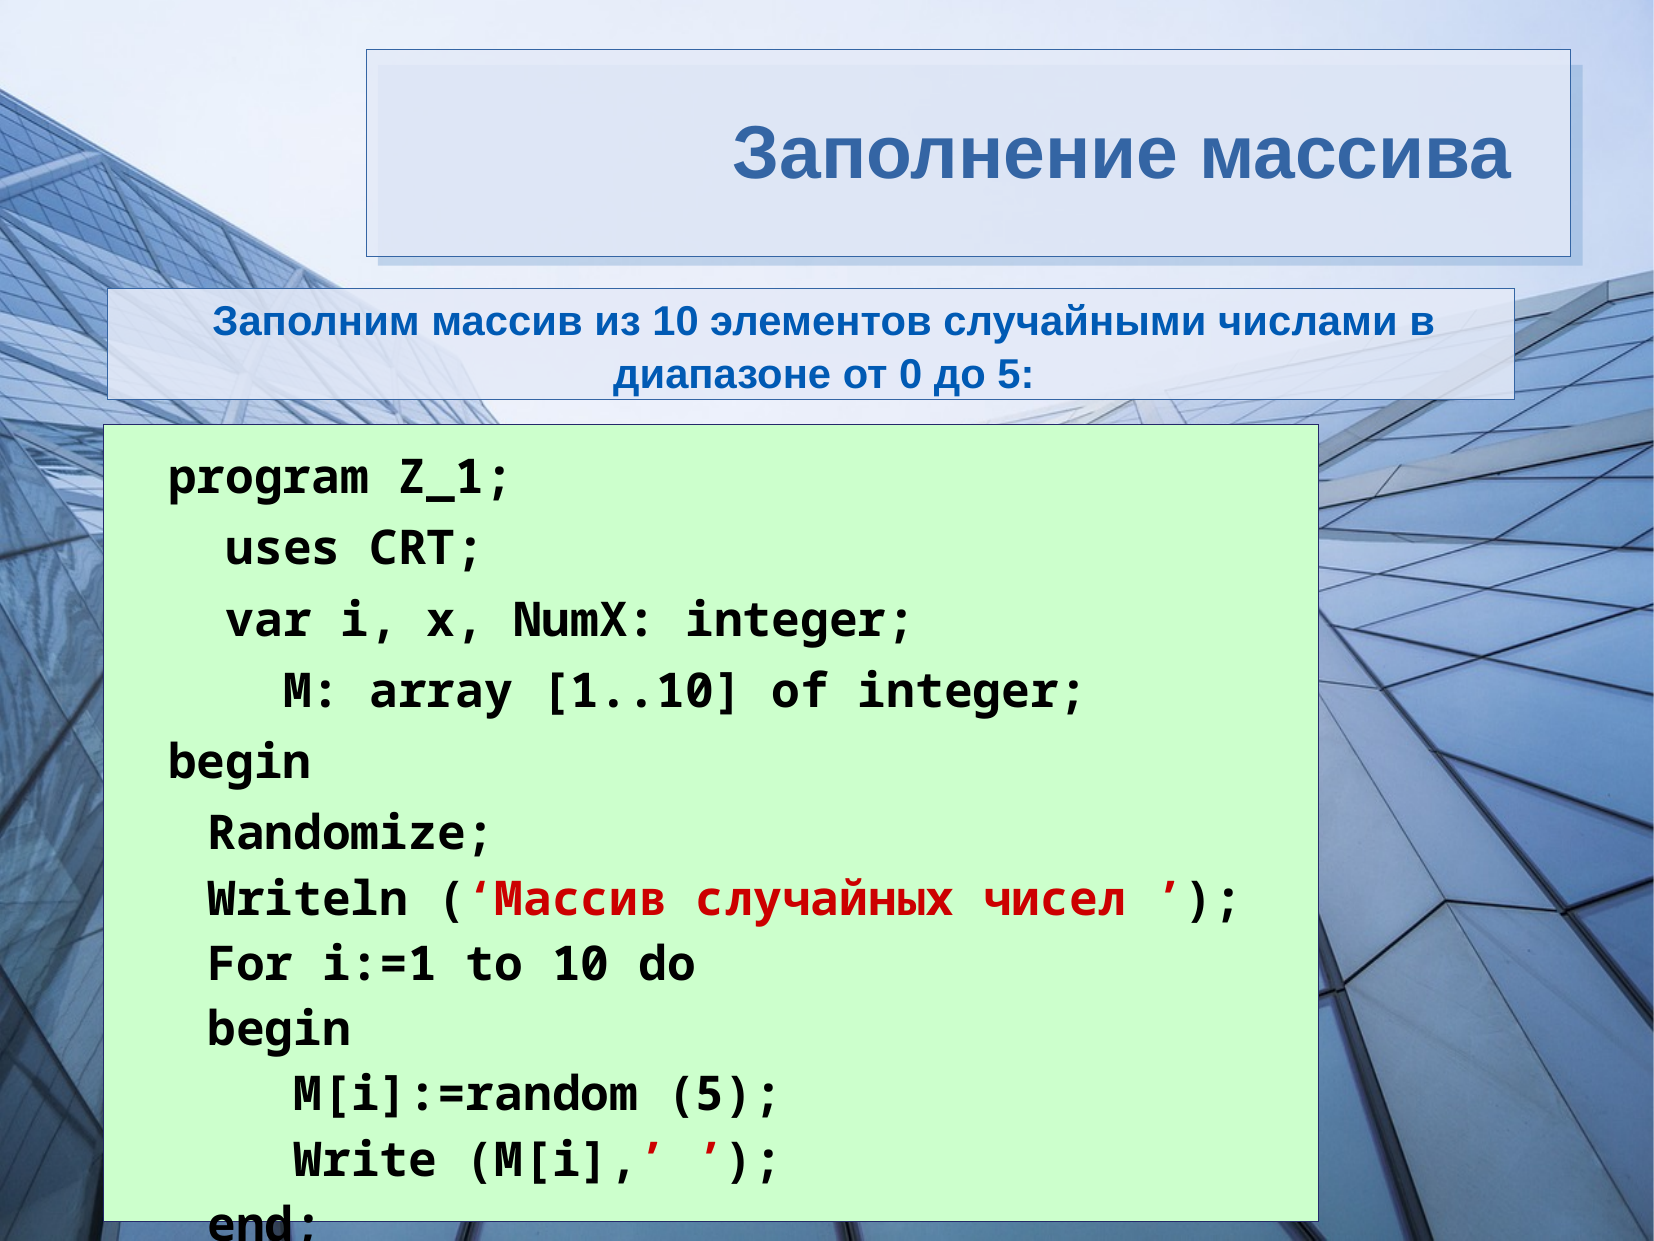

# Заполнение массива
Заполним массив из 10 элементов случайными числами в диапазоне от 0 до 5:
program Z_1;
 uses CRT;
 var i, x, NumX: integer;
 M: array [1..10] of integer;
begin
 Randomize;
 Writeln (‘Массив случайных чисел ’);
 For i:=1 to 10 do
 begin
 M[i]:=random (5);
 Write (M[i],’ ’);
 end;
 Writeln;
end.